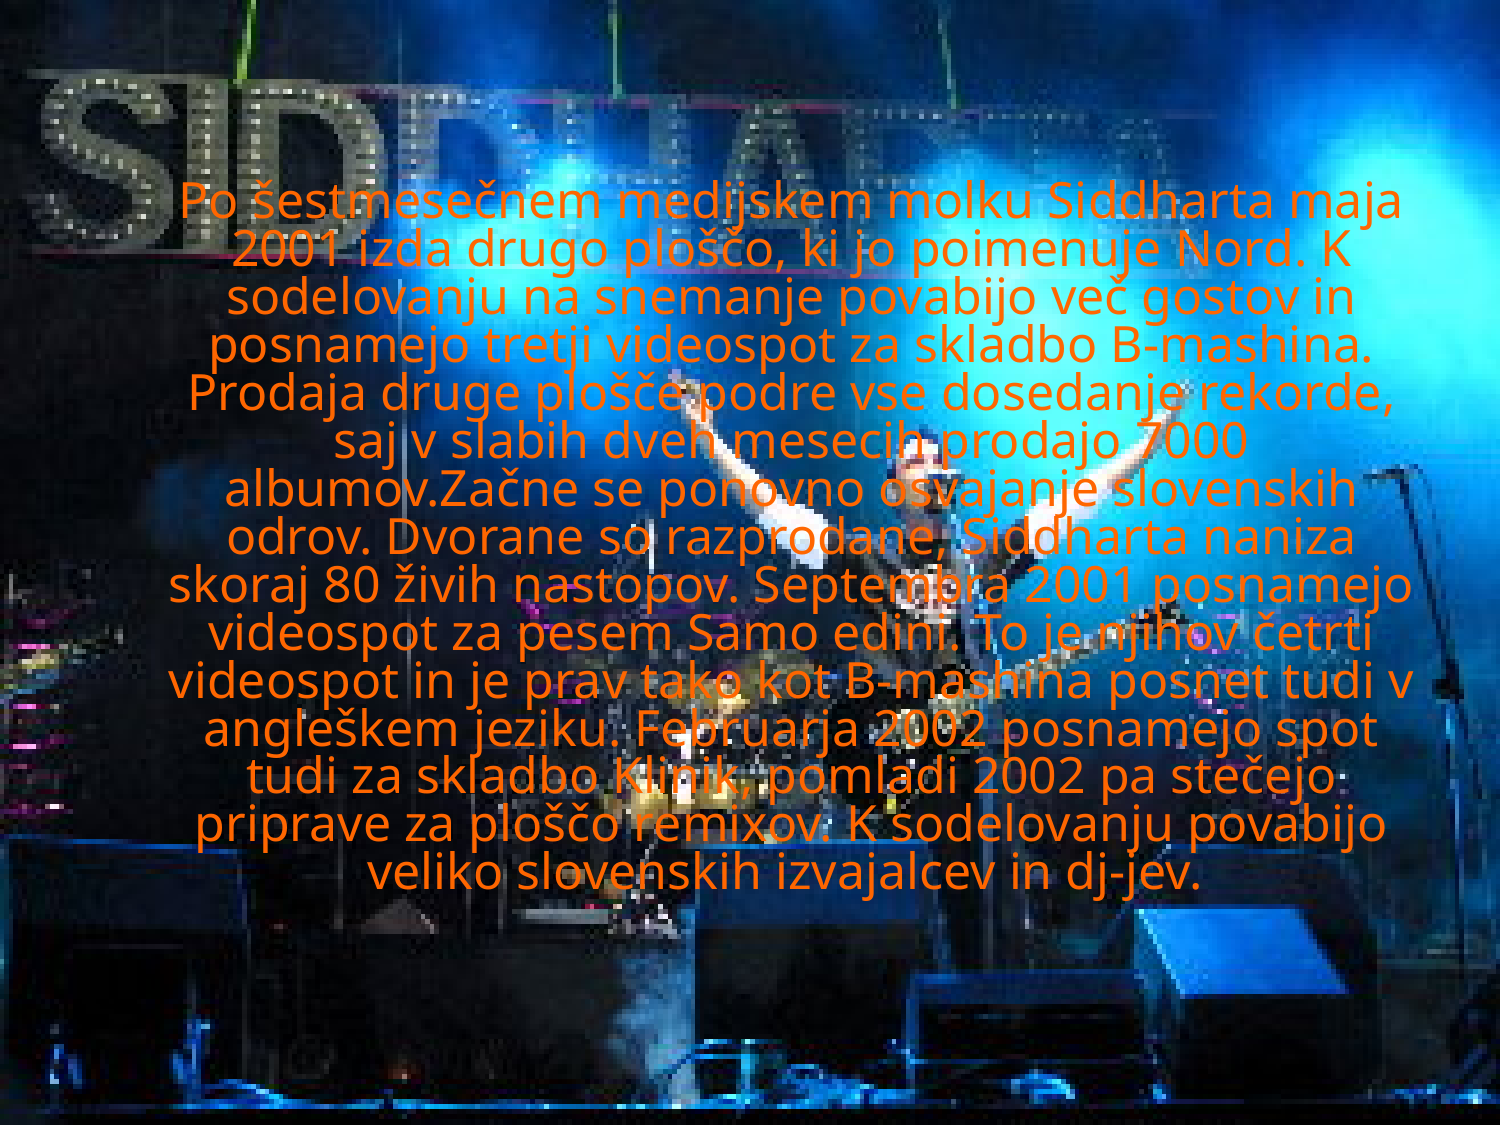

# Po šestmesečnem medijskem molku Siddharta maja 2001 izda drugo ploščo, ki jo poimenuje Nord. K sodelovanju na snemanje povabijo več gostov in posnamejo tretji videospot za skladbo B-mashina. Prodaja druge plošče podre vse dosedanje rekorde, saj v slabih dveh mesecih prodajo 7000 albumov.Začne se ponovno osvajanje slovenskih odrov. Dvorane so razprodane, Siddharta naniza skoraj 80 živih nastopov. Septembra 2001 posnamejo videospot za pesem Samo edini. To je njihov četrti videospot in je prav tako kot B-mashina posnet tudi v angleškem jeziku. Februarja 2002 posnamejo spot tudi za skladbo Klinik, pomladi 2002 pa stečejo priprave za ploščo remixov. K sodelovanju povabijo veliko slovenskih izvajalcev in dj-jev.